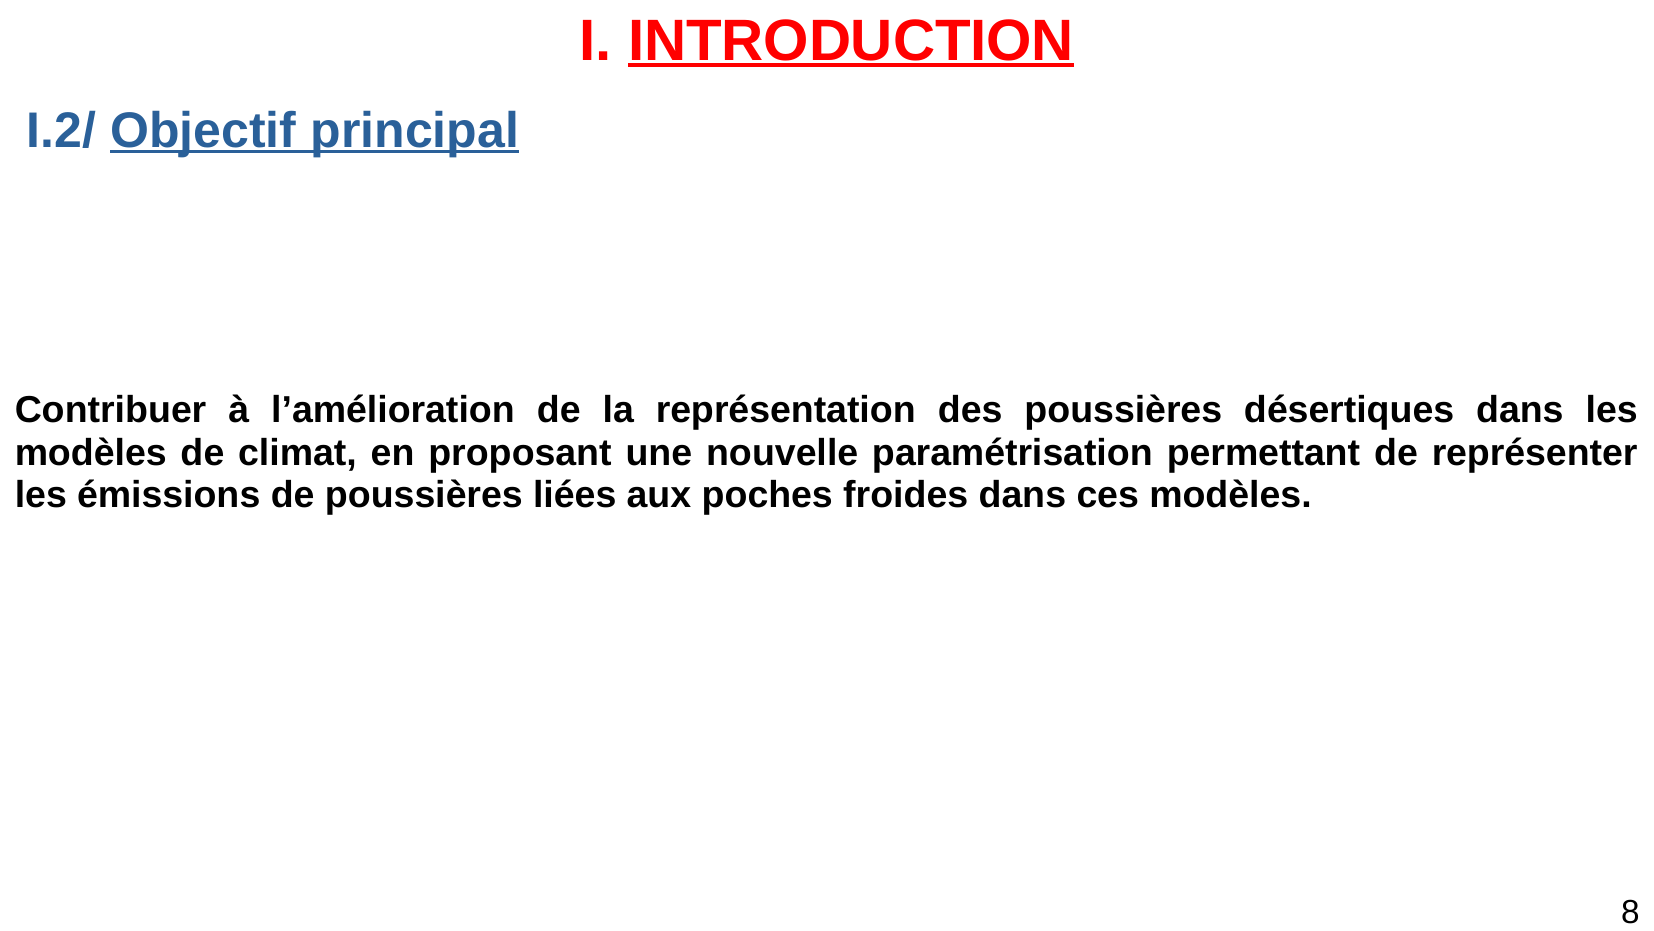

I. INTRODUCTION
I.2/ Objectif principal
Contribuer à l’amélioration de la représentation des poussières désertiques dans les modèles de climat, en proposant une nouvelle paramétrisation permettant de représenter les émissions de poussières liées aux poches froides dans ces modèles.
8